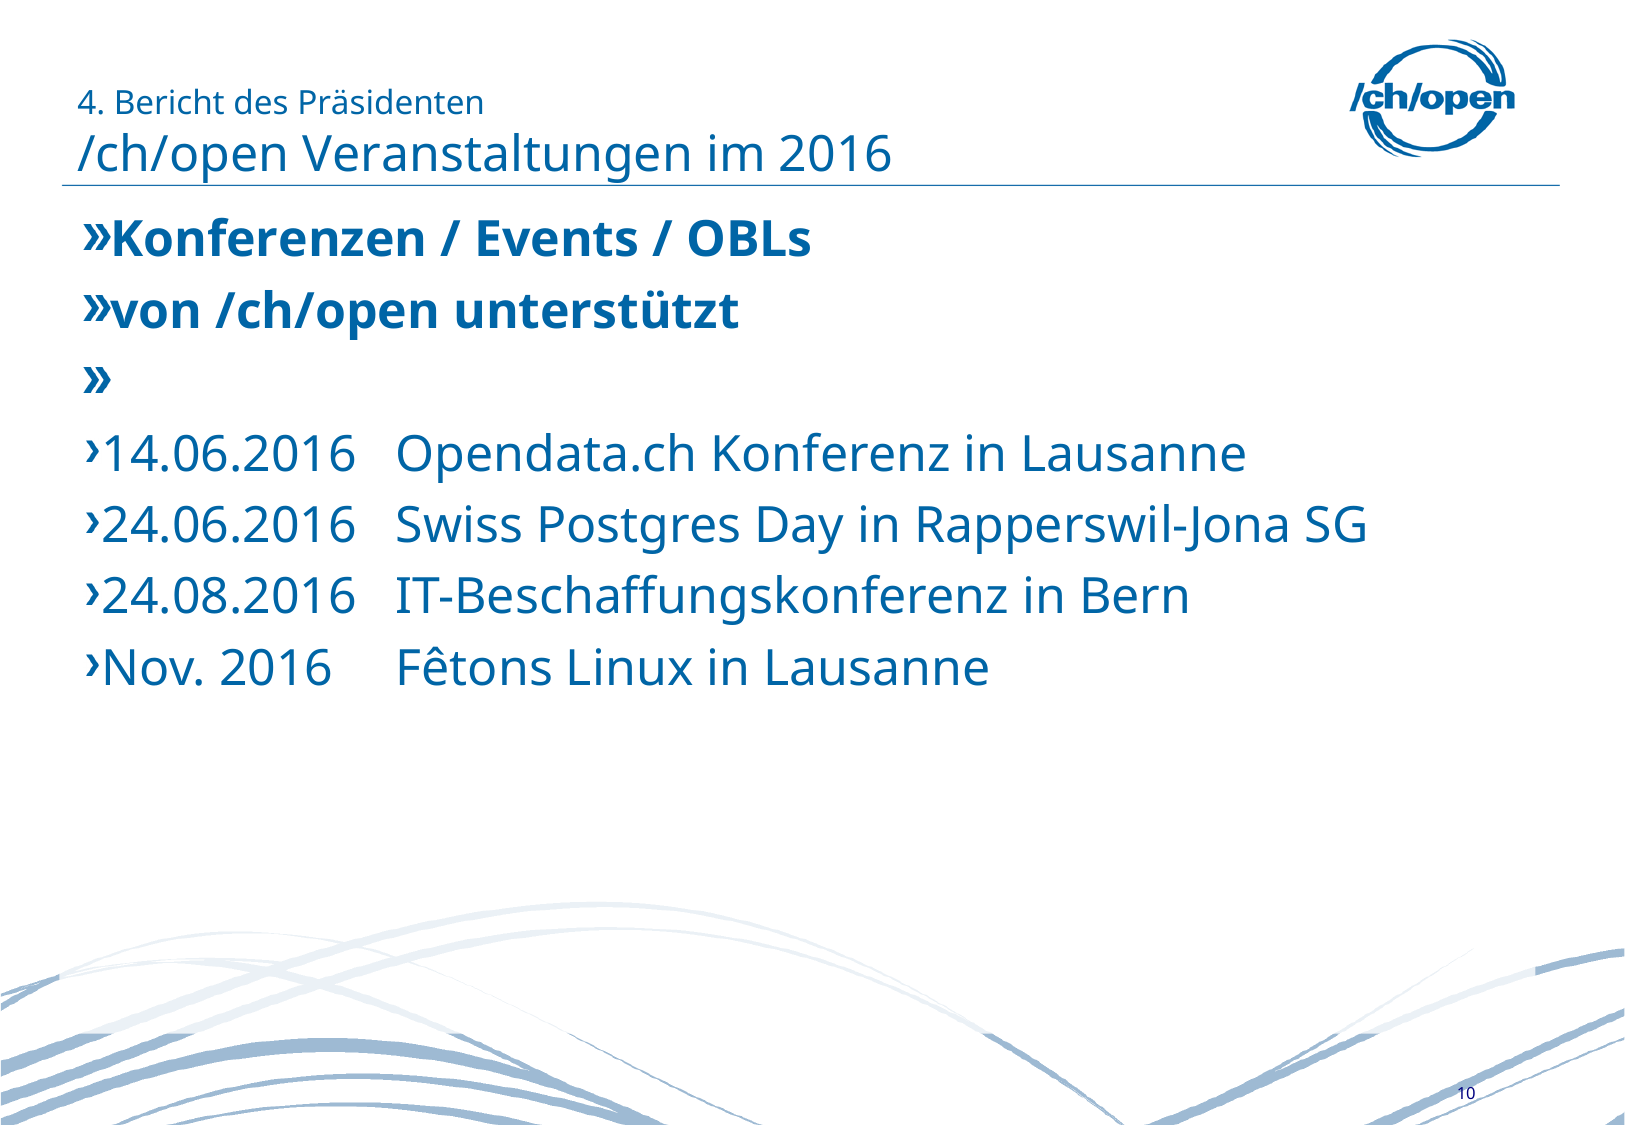

# 4. Bericht des Präsidenten /ch/open Veranstaltungen im 2016
Konferenzen / Events / OBLs
von /ch/open unterstützt
14.06.2016 	Opendata.ch Konferenz in Lausanne
24.06.2016 	Swiss Postgres Day in Rapperswil-Jona SG
24.08.2016 	IT-Beschaffungskonferenz in Bern
Nov. 2016 	Fêtons Linux in Lausanne